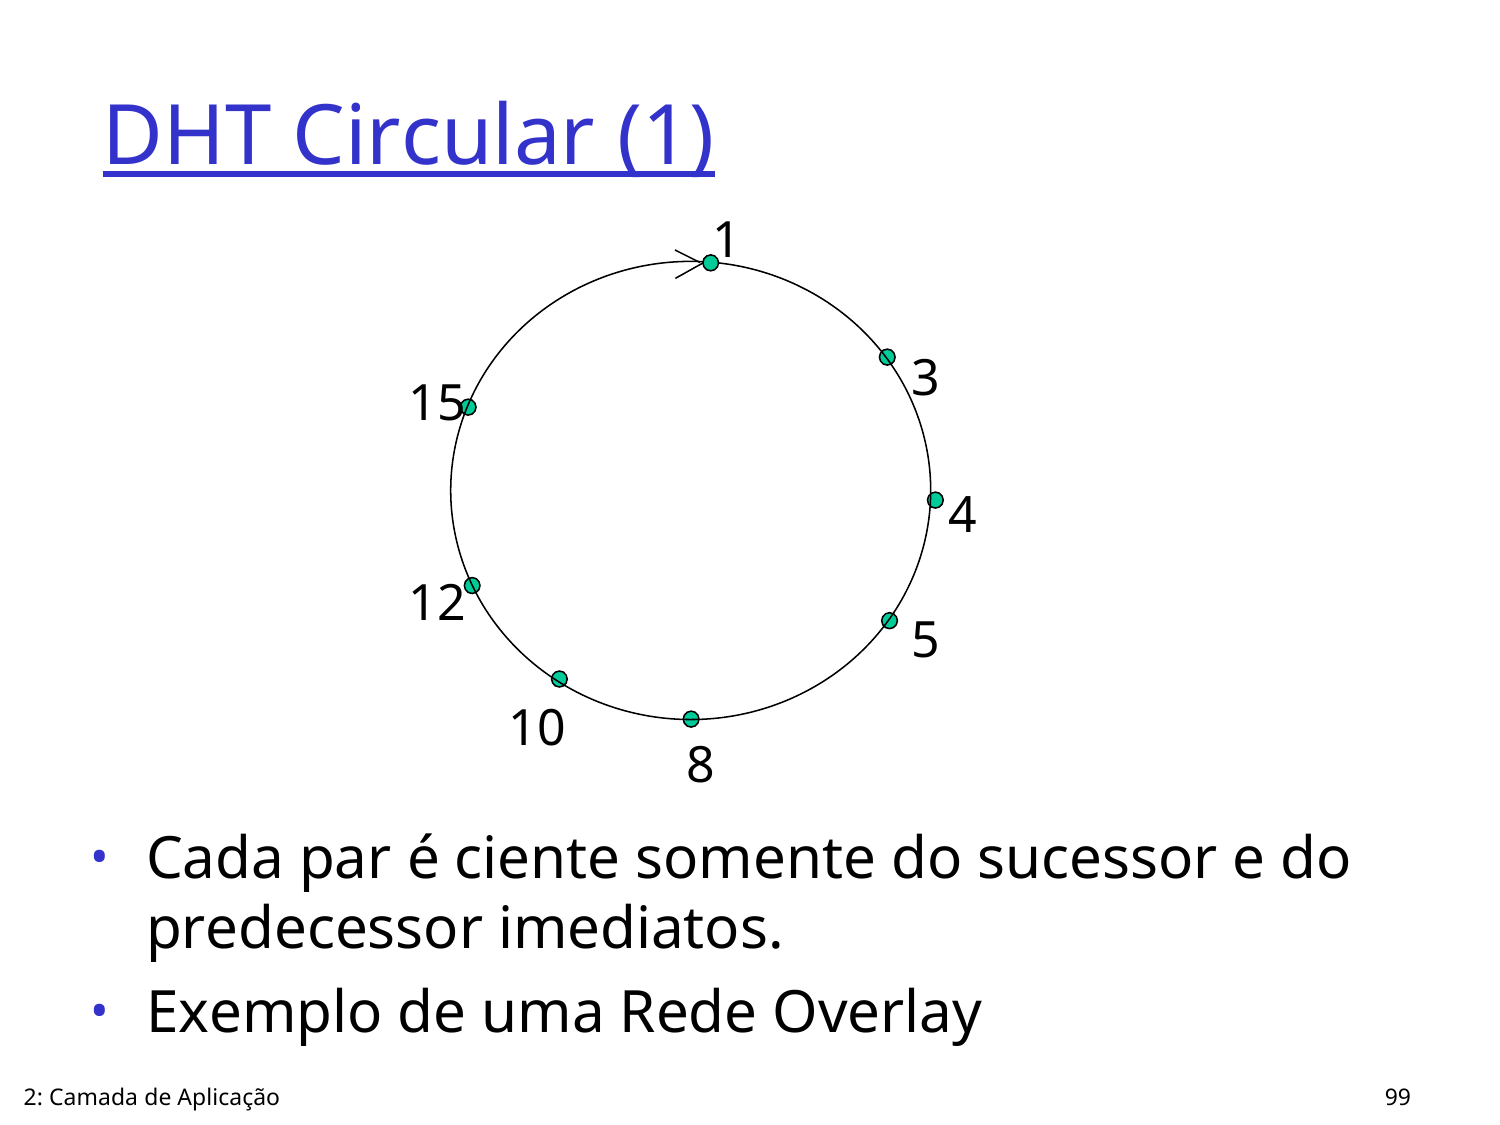

DHT Circular (1)
1
3
15
4
12
5
10
8
Cada par é ciente somente do sucessor e do predecessor imediatos.
Exemplo de uma Rede Overlay
99